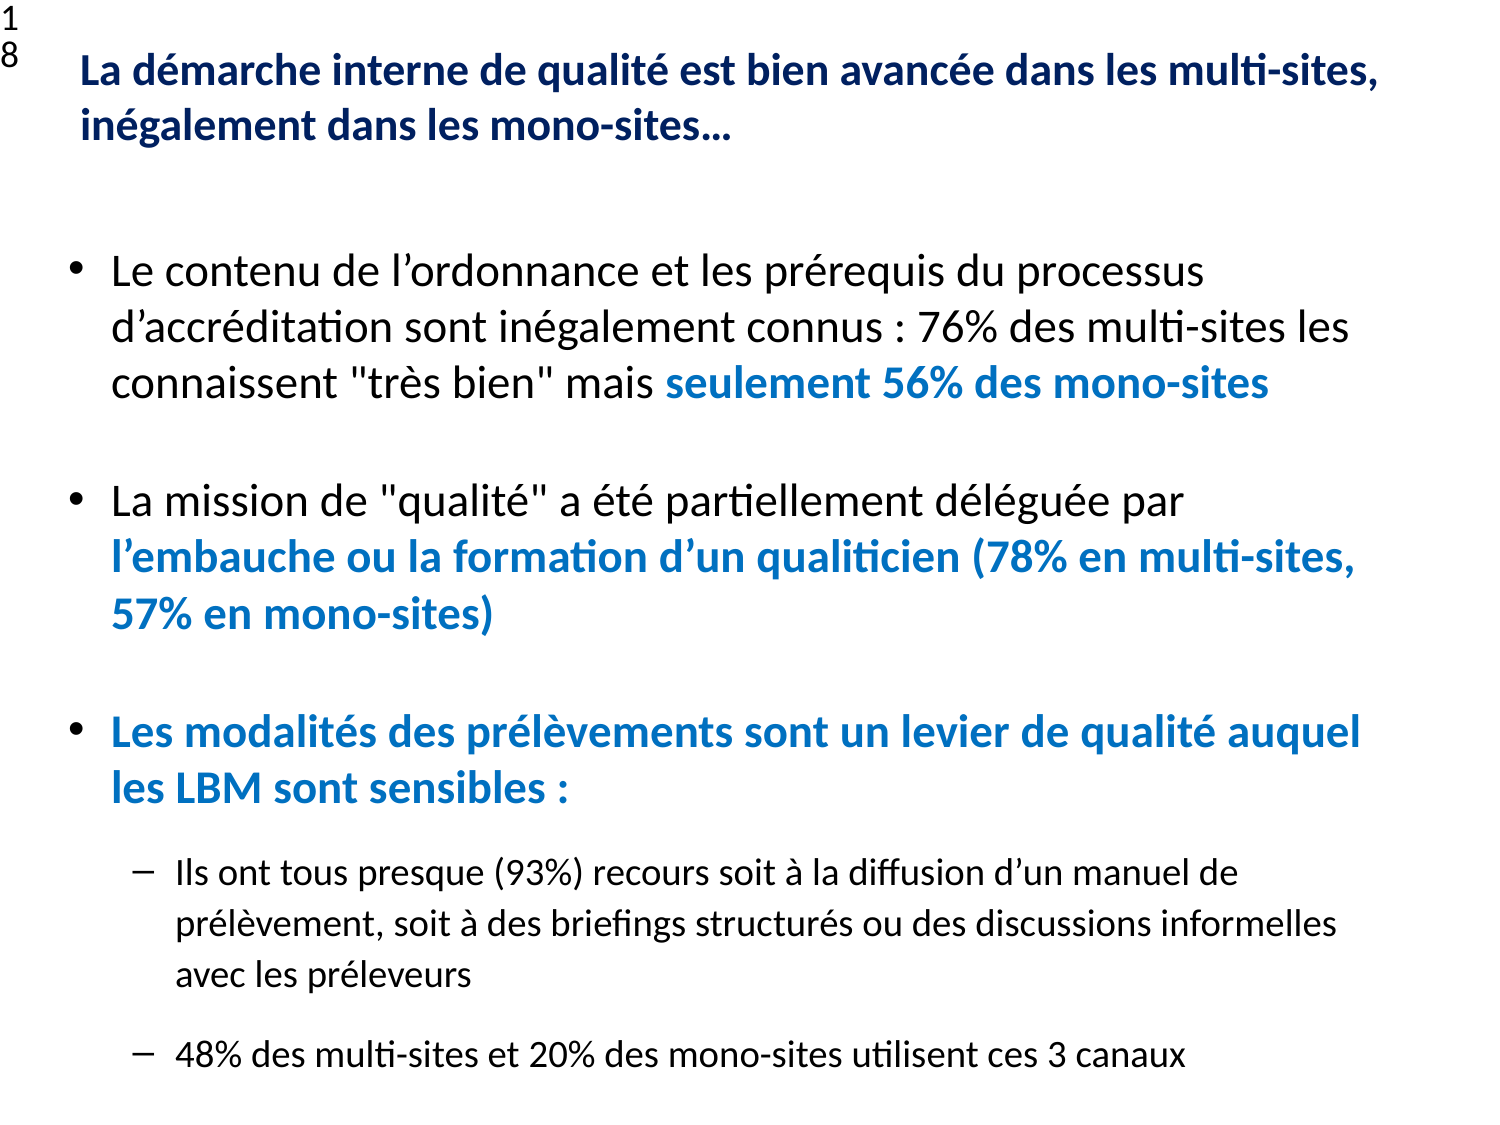

# La démarche interne de qualité est bien avancée dans les multi-sites, inégalement dans les mono-sites…
Le contenu de l’ordonnance et les prérequis du processus d’accréditation sont inégalement connus : 76% des multi-sites les connaissent "très bien" mais seulement 56% des mono-sites
La mission de "qualité" a été partiellement déléguée par l’embauche ou la formation d’un qualiticien (78% en multi-sites, 57% en mono-sites)
Les modalités des prélèvements sont un levier de qualité auquel les LBM sont sensibles :
Ils ont tous presque (93%) recours soit à la diffusion d’un manuel de prélèvement, soit à des briefings structurés ou des discussions informelles avec les préleveurs
48% des multi-sites et 20% des mono-sites utilisent ces 3 canaux